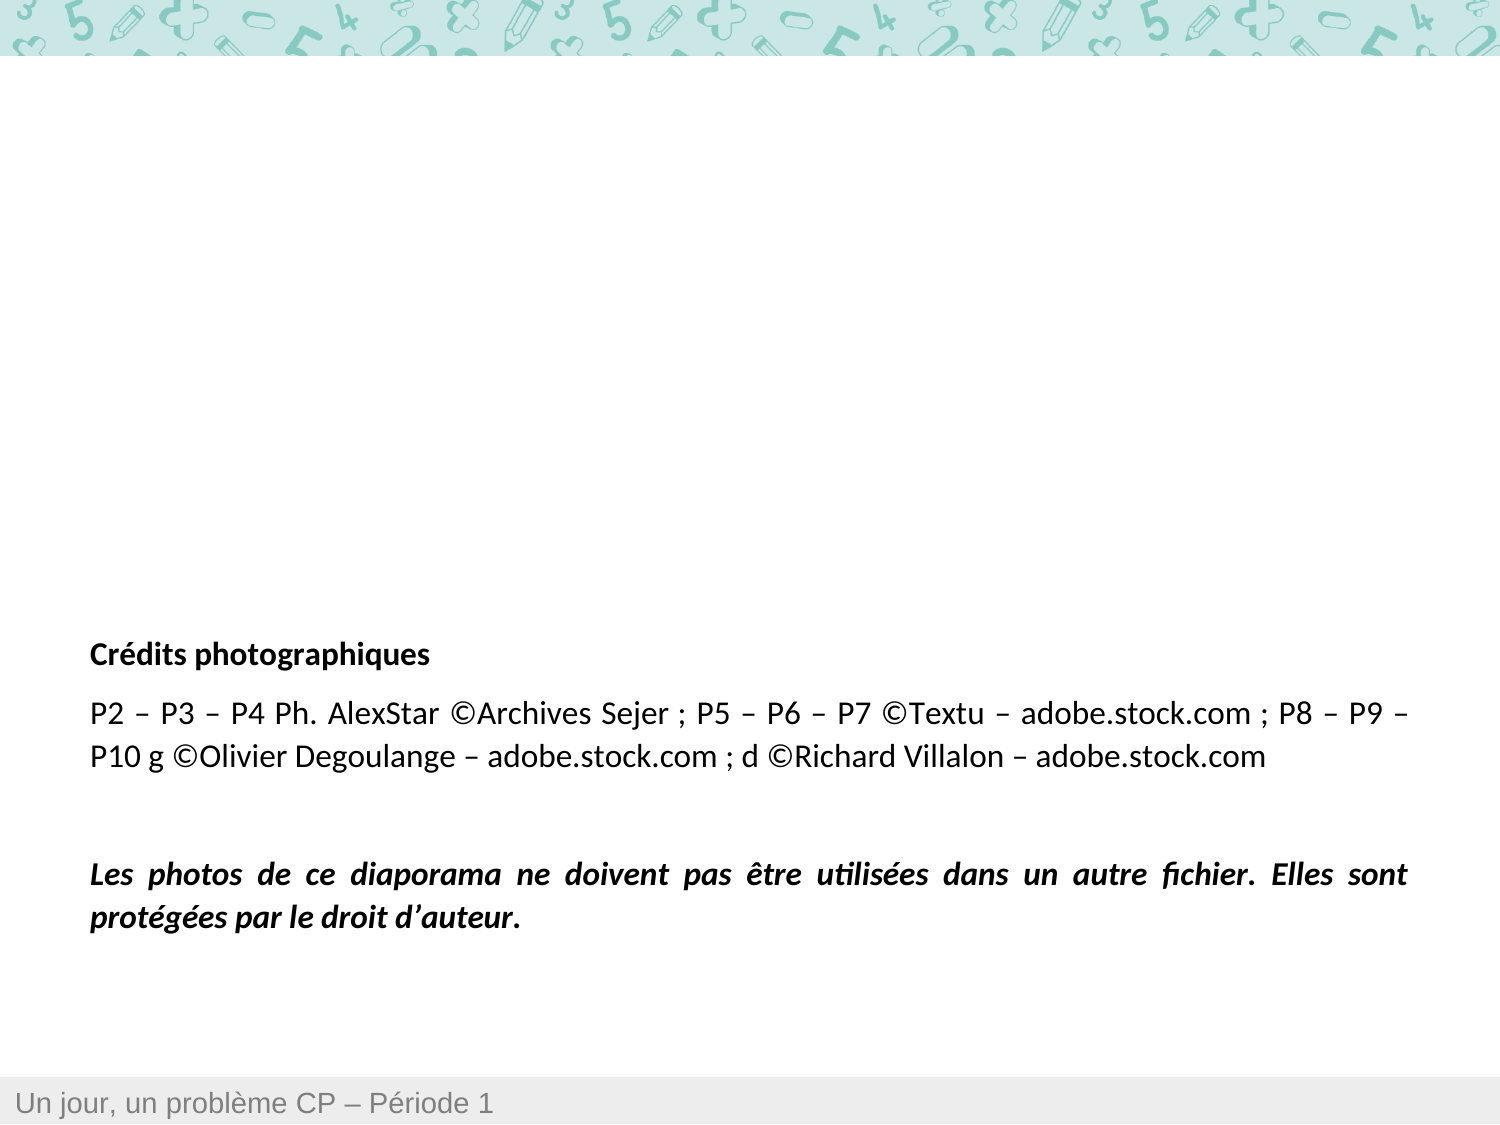

2
Crédits photographiques
P2 – P3 – P4 Ph. AlexStar ©Archives Sejer ; P5 – P6 – P7 ©Textu – adobe.stock.com ; P8 – P9 – P10 g ©Olivier Degoulange – adobe.stock.com ; d ©Richard Villalon – adobe.stock.com
Les photos de ce diaporama ne doivent pas être utilisées dans un autre fichier. Elles sont protégées par le droit d’auteur.
Un jour, un problème CP – Période 1
Un jour, un problème CP • Période 1 • Semaine 2
© Éditions Nathan
© Éditions Nathan 2022